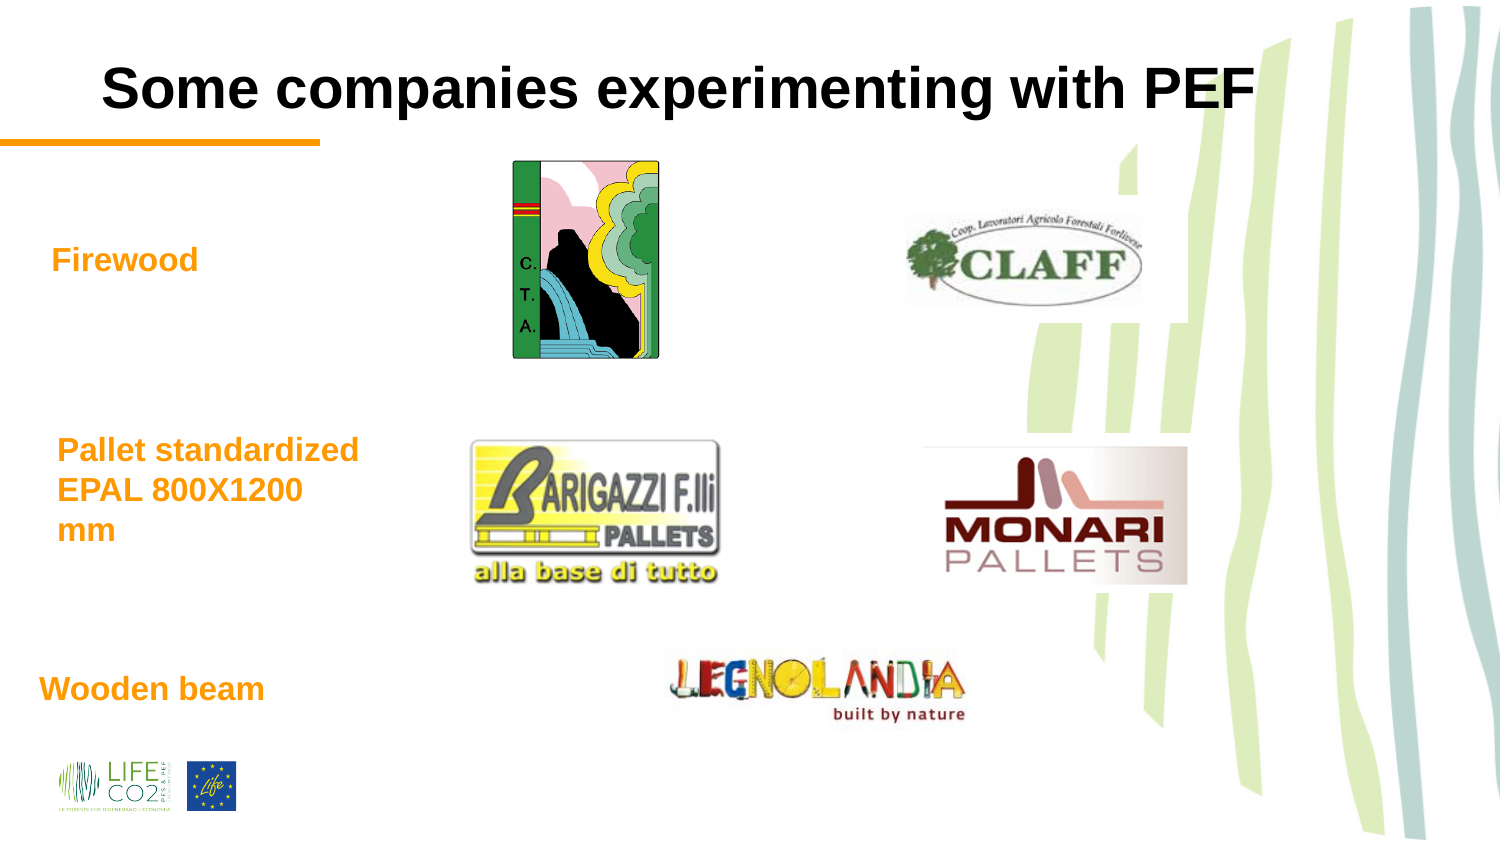

Some companies experimenting with PEF
Firewood
Pallet standardized EPAL 800X1200 mm
Wooden beam